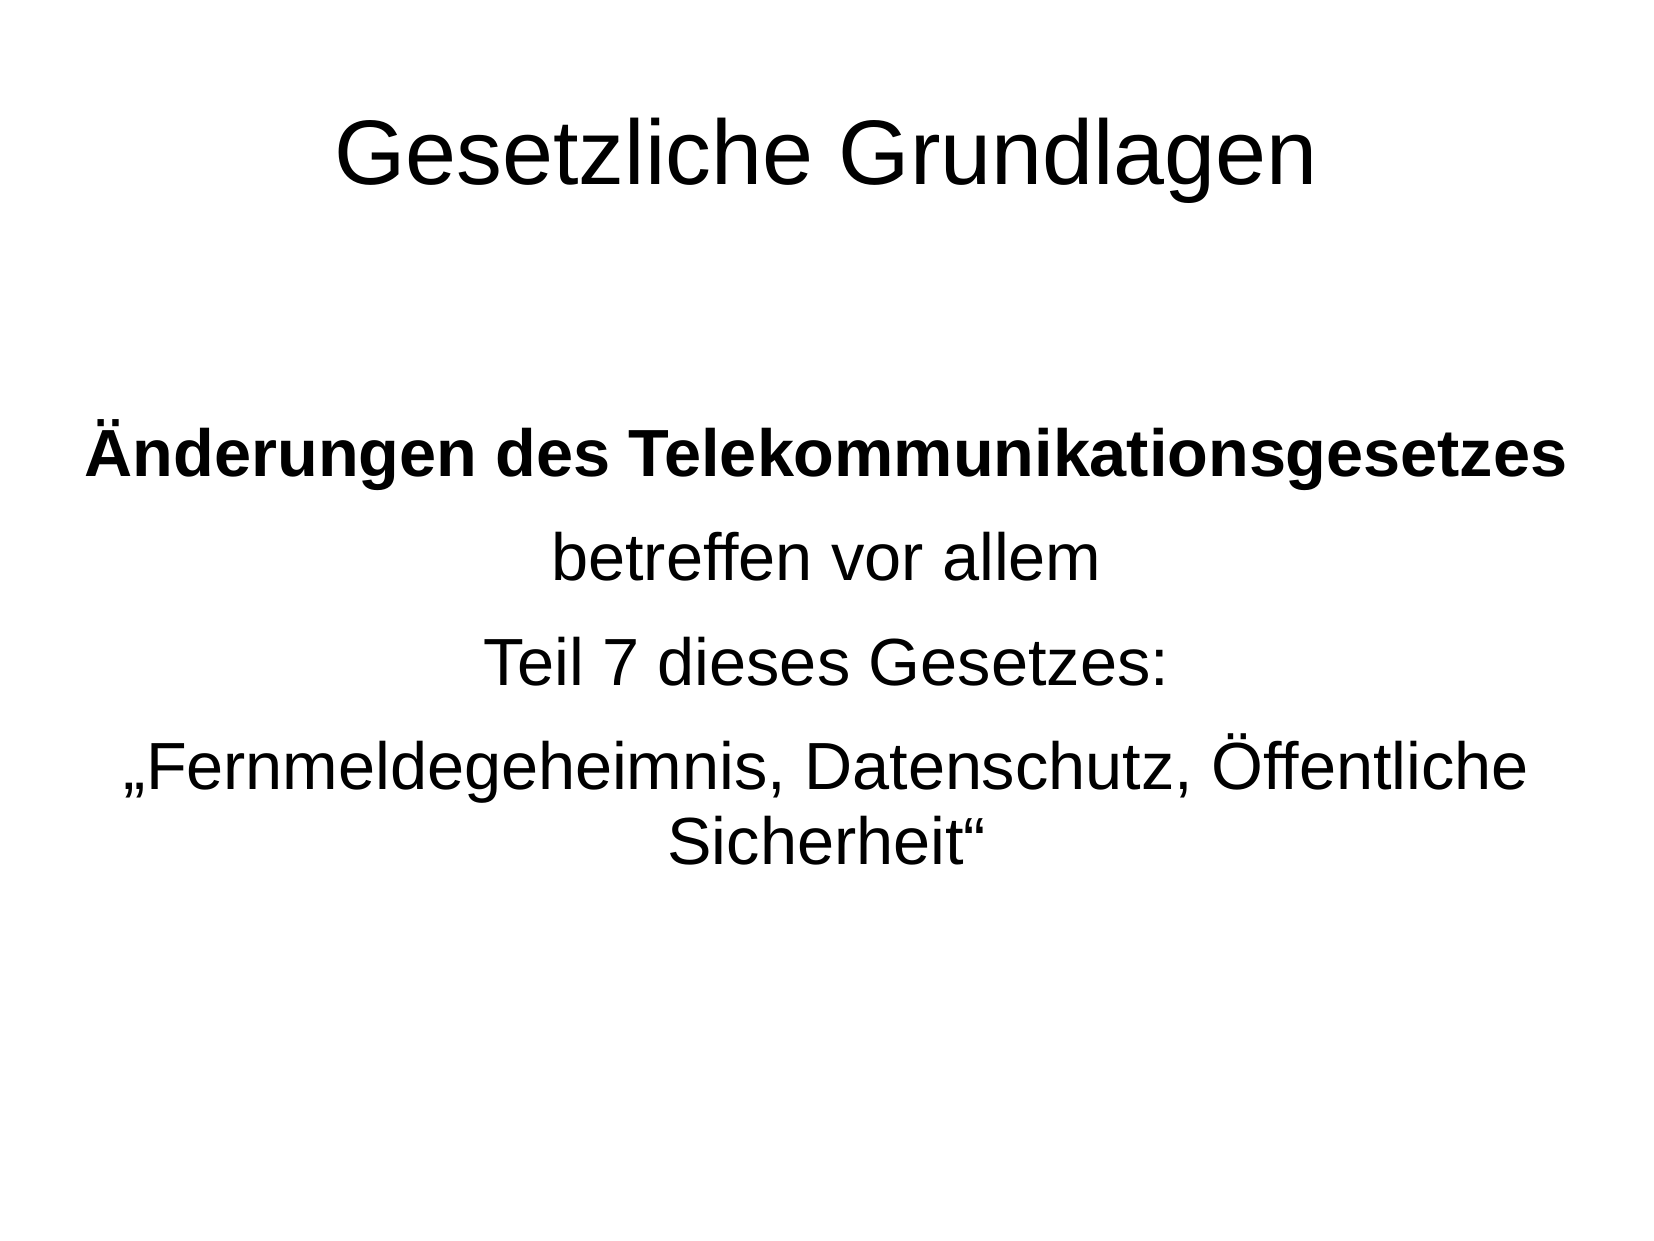

# Gesetzliche Grundlagen
Änderungen des Telekommunikationsgesetzes
betreffen vor allem
Teil 7 dieses Gesetzes:
„Fernmeldegeheimnis, Datenschutz, Öffentliche Sicherheit“